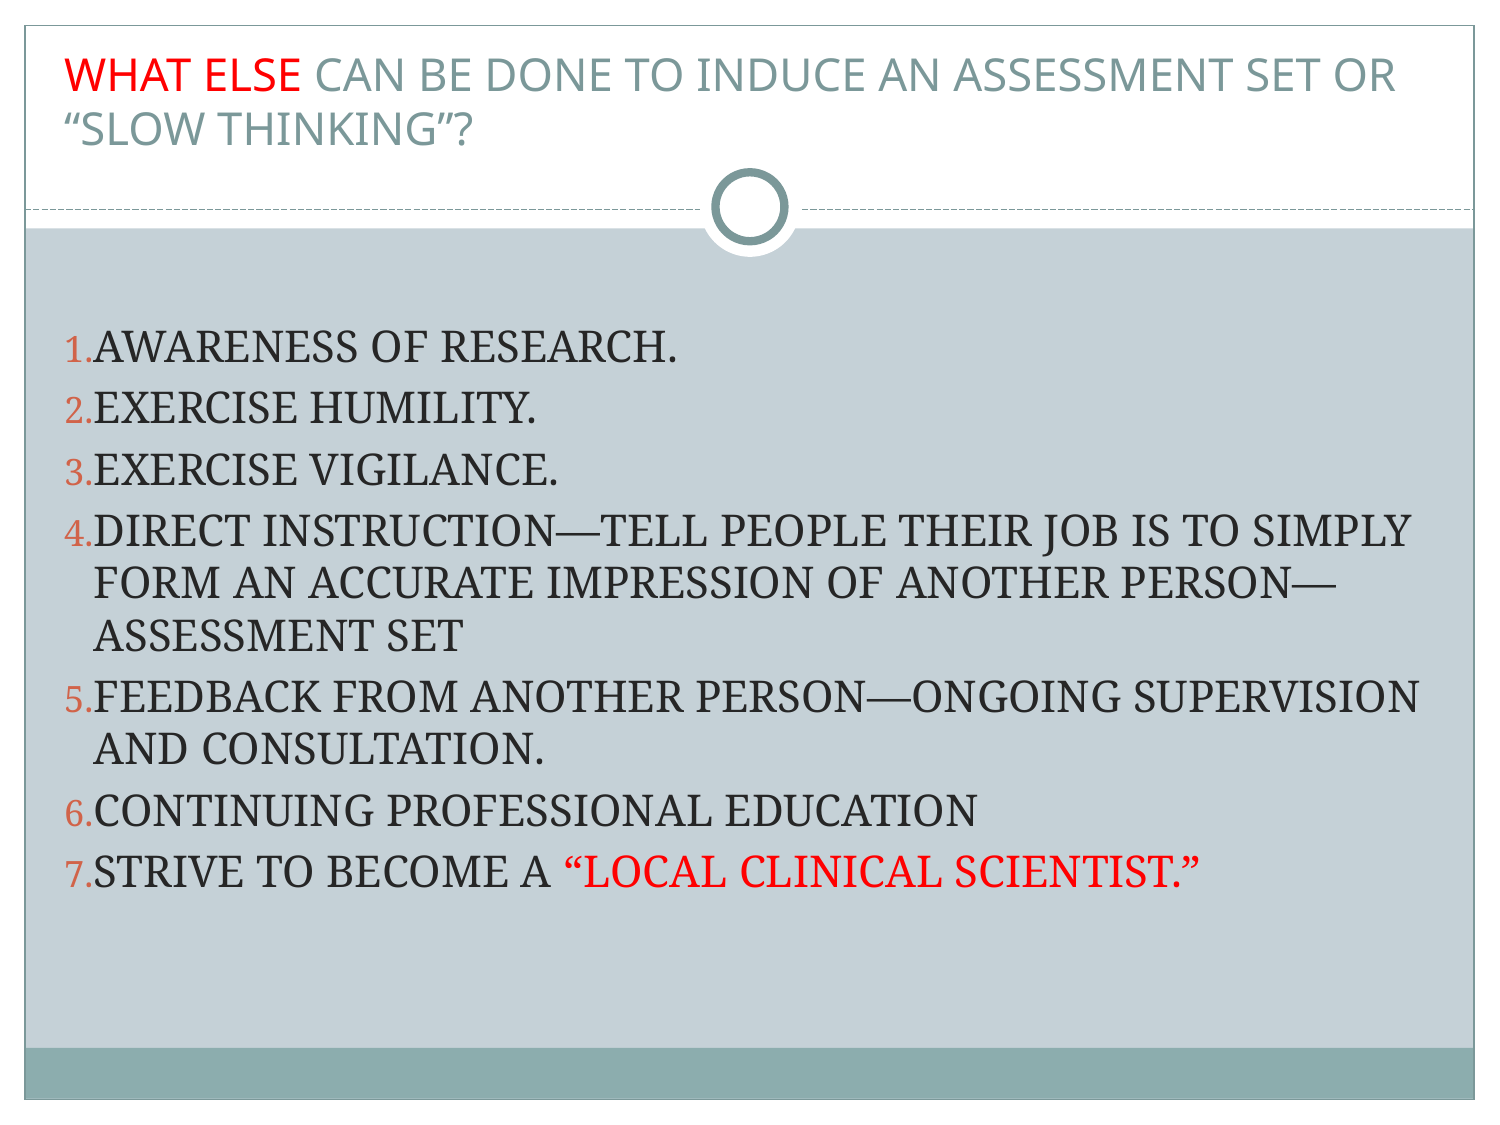

# WHAT ELSE CAN BE DONE TO INDUCE AN ASSESSMENT SET OR “SLOW THINKING”?
AWARENESS OF RESEARCH.
EXERCISE HUMILITY.
EXERCISE VIGILANCE.
DIRECT INSTRUCTION—TELL PEOPLE THEIR JOB IS TO SIMPLY FORM AN ACCURATE IMPRESSION OF ANOTHER PERSON—ASSESSMENT SET
FEEDBACK FROM ANOTHER PERSON—ONGOING SUPERVISION AND CONSULTATION.
CONTINUING PROFESSIONAL EDUCATION
STRIVE TO BECOME A “LOCAL CLINICAL SCIENTIST.”